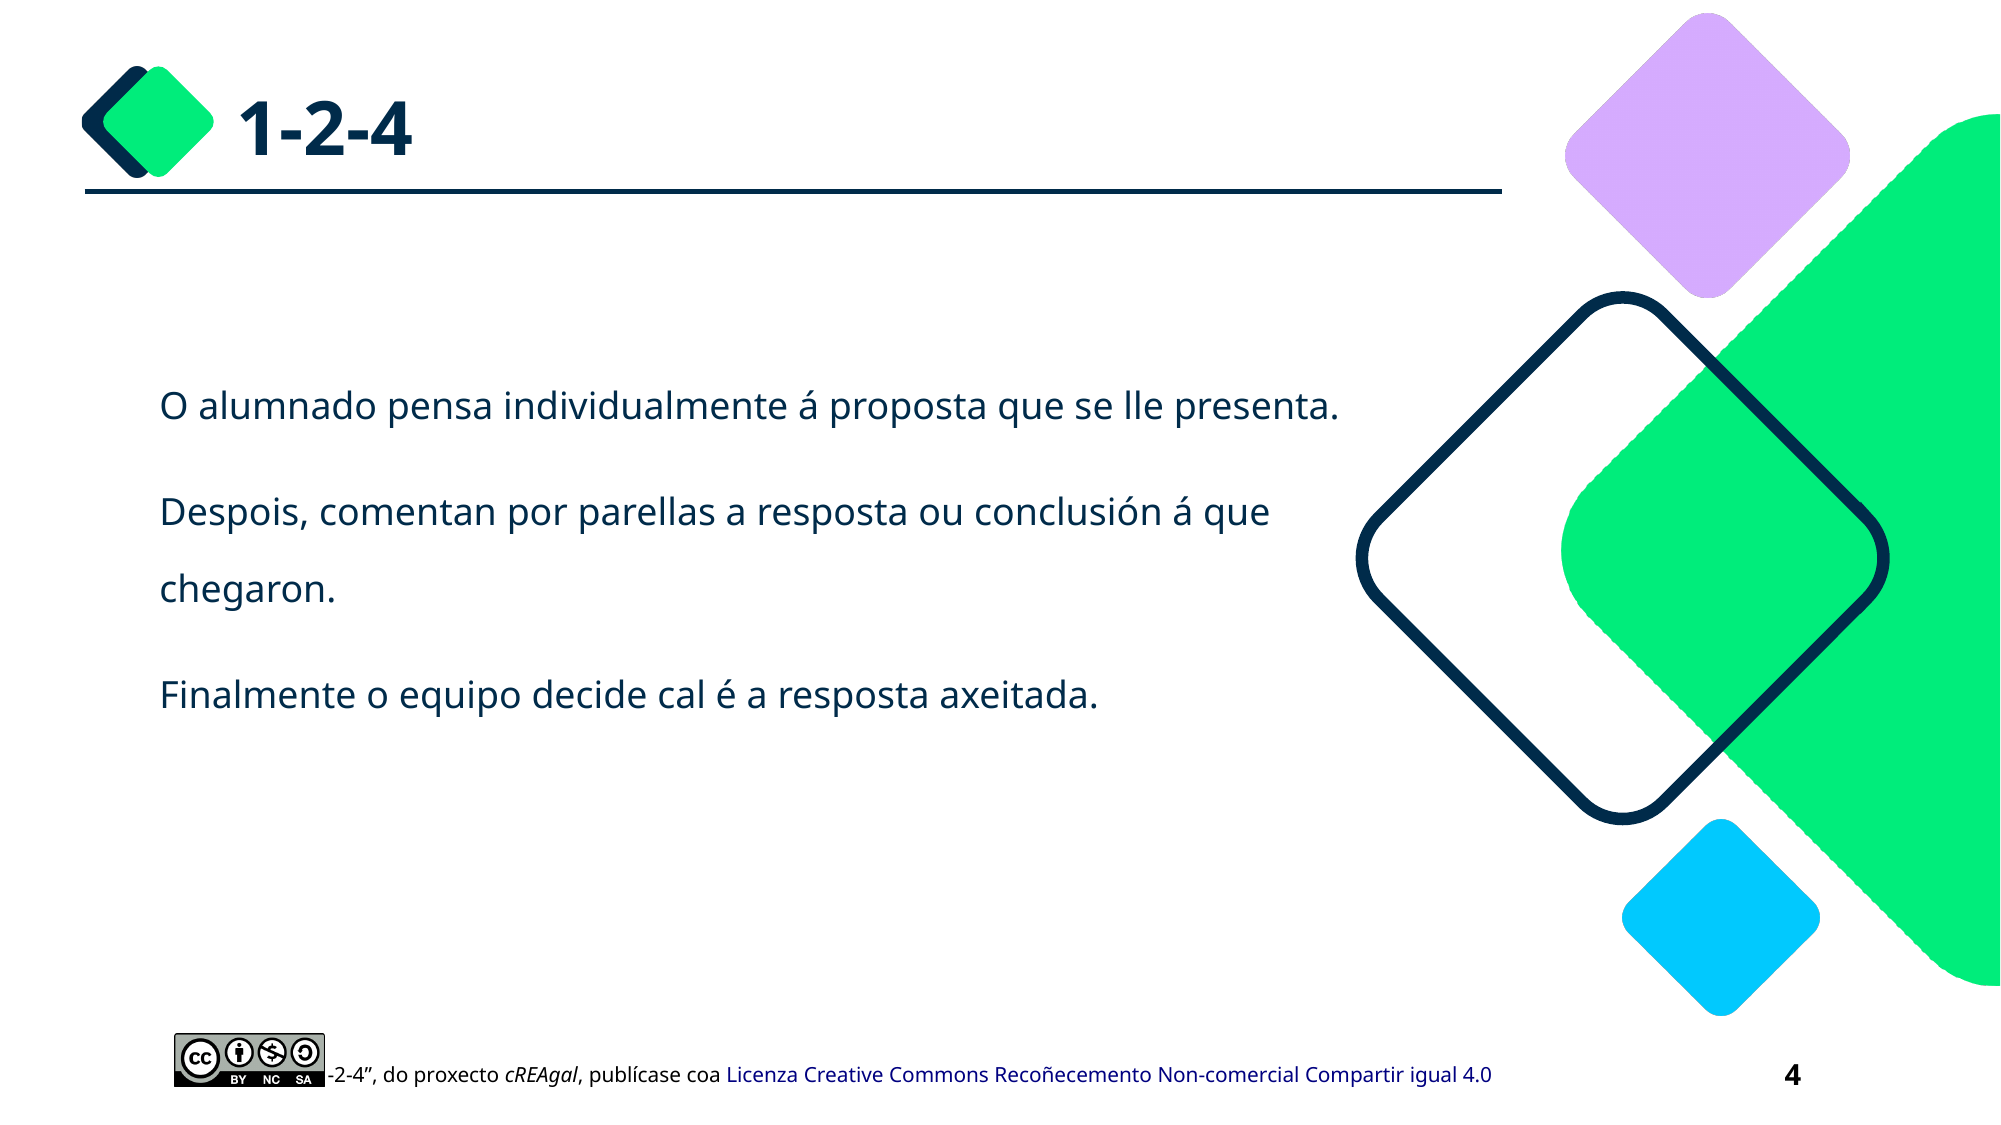

# 1-2-4
O alumnado pensa individualmente á proposta que se lle presenta.
Despois, comentan por parellas a resposta ou conclusión á que chegaron.
Finalmente o equipo decide cal é a resposta axeitada.
“1-2-4”, do proxecto cREAgal, publícase coa Licenza Creative Commons Recoñecemento Non-comercial Compartir igual 4.0